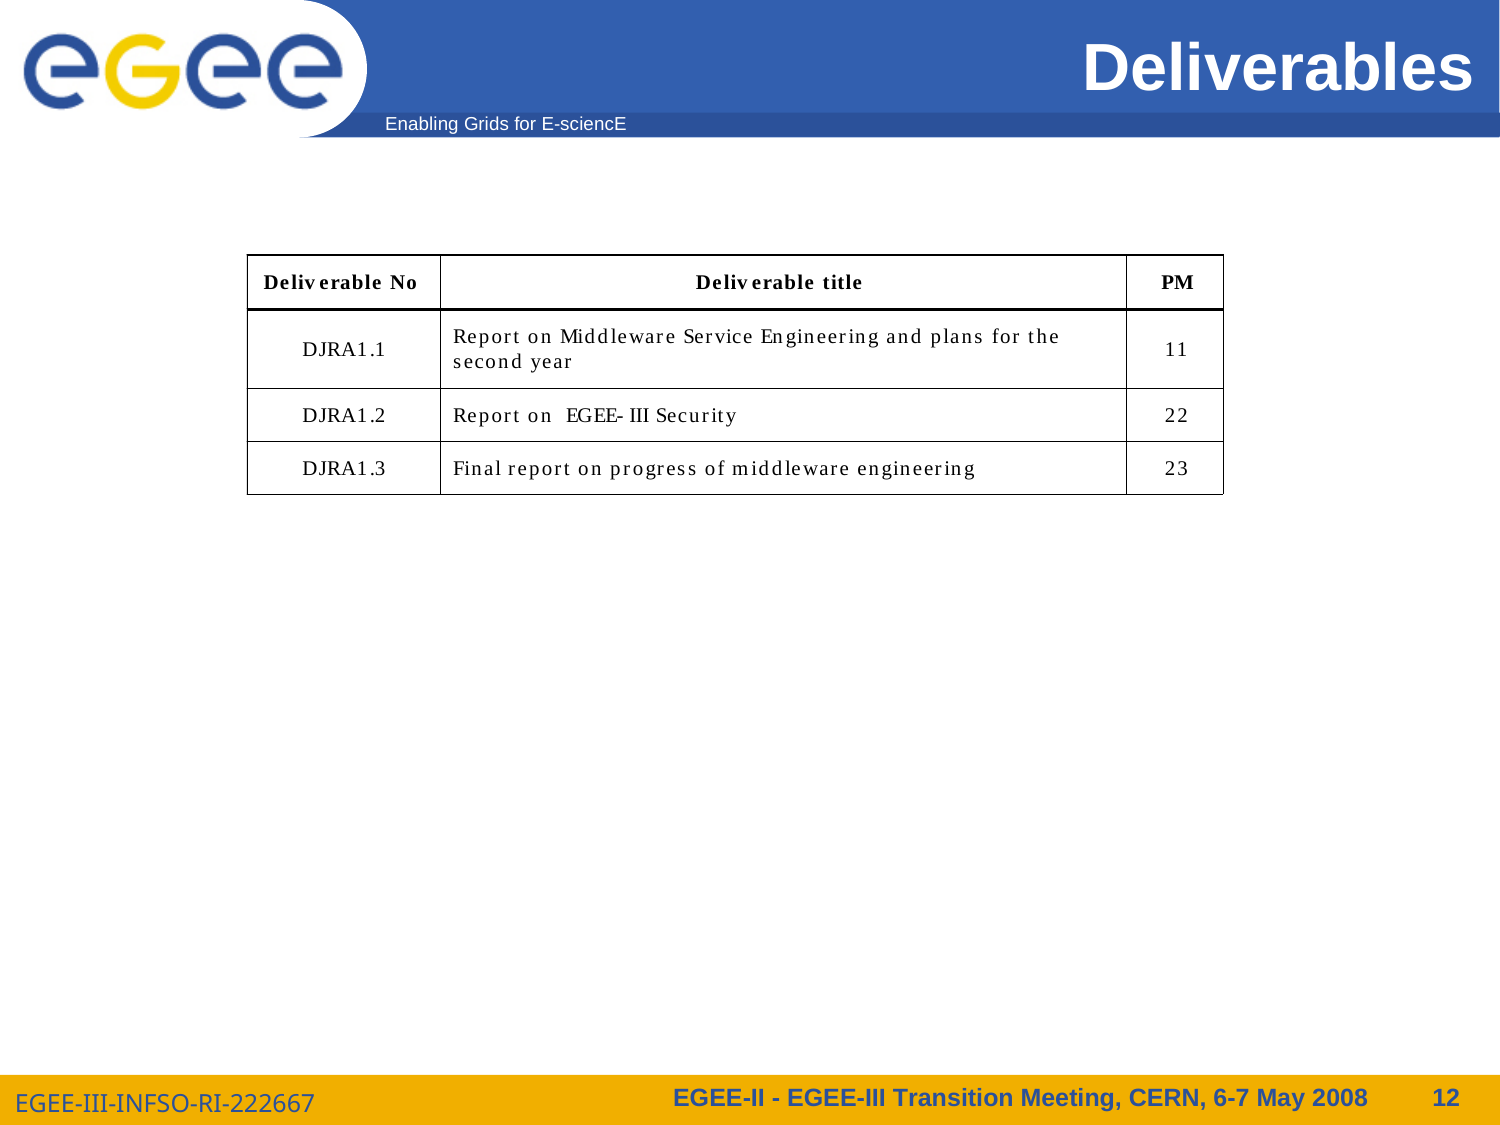

# Deliverables
EGEE-II - EGEE-III Transition Meeting, CERN, 6-7 May 2008
12